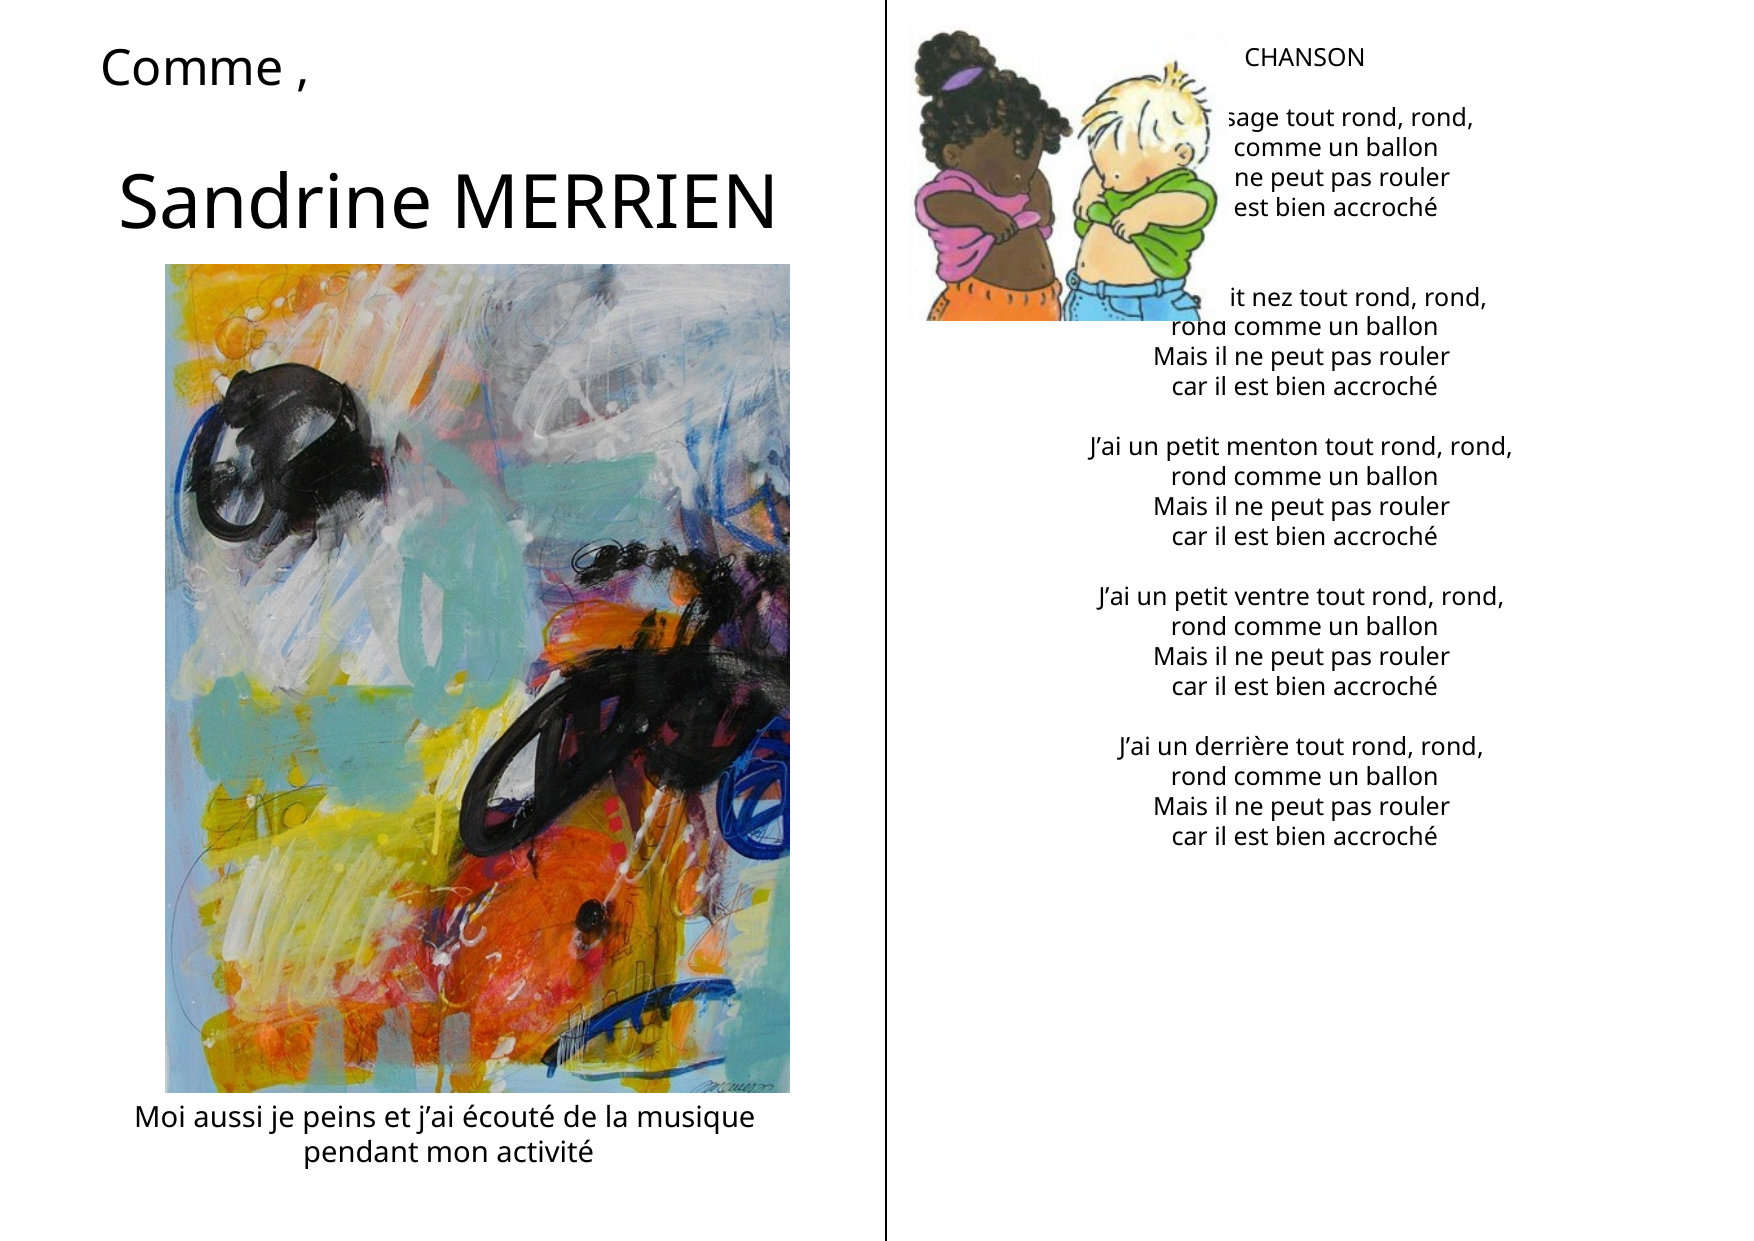

Comme ,
CHANSON
J’ai un visage tout rond, rond,
rond comme un ballon
Mais il ne peut pas rouler
car il est bien accroché
J’ai un petit nez tout rond, rond,
rond comme un ballon
Mais il ne peut pas rouler
car il est bien accroché
J’ai un petit menton tout rond, rond,
rond comme un ballon
Mais il ne peut pas rouler
car il est bien accroché
J’ai un petit ventre tout rond, rond,
rond comme un ballon
Mais il ne peut pas rouler
car il est bien accroché
J’ai un derrière tout rond, rond,
rond comme un ballon
Mais il ne peut pas rouler
car il est bien accroché
Sandrine MERRIEN
Moi aussi je peins et j’ai écouté de la musique
pendant mon activité